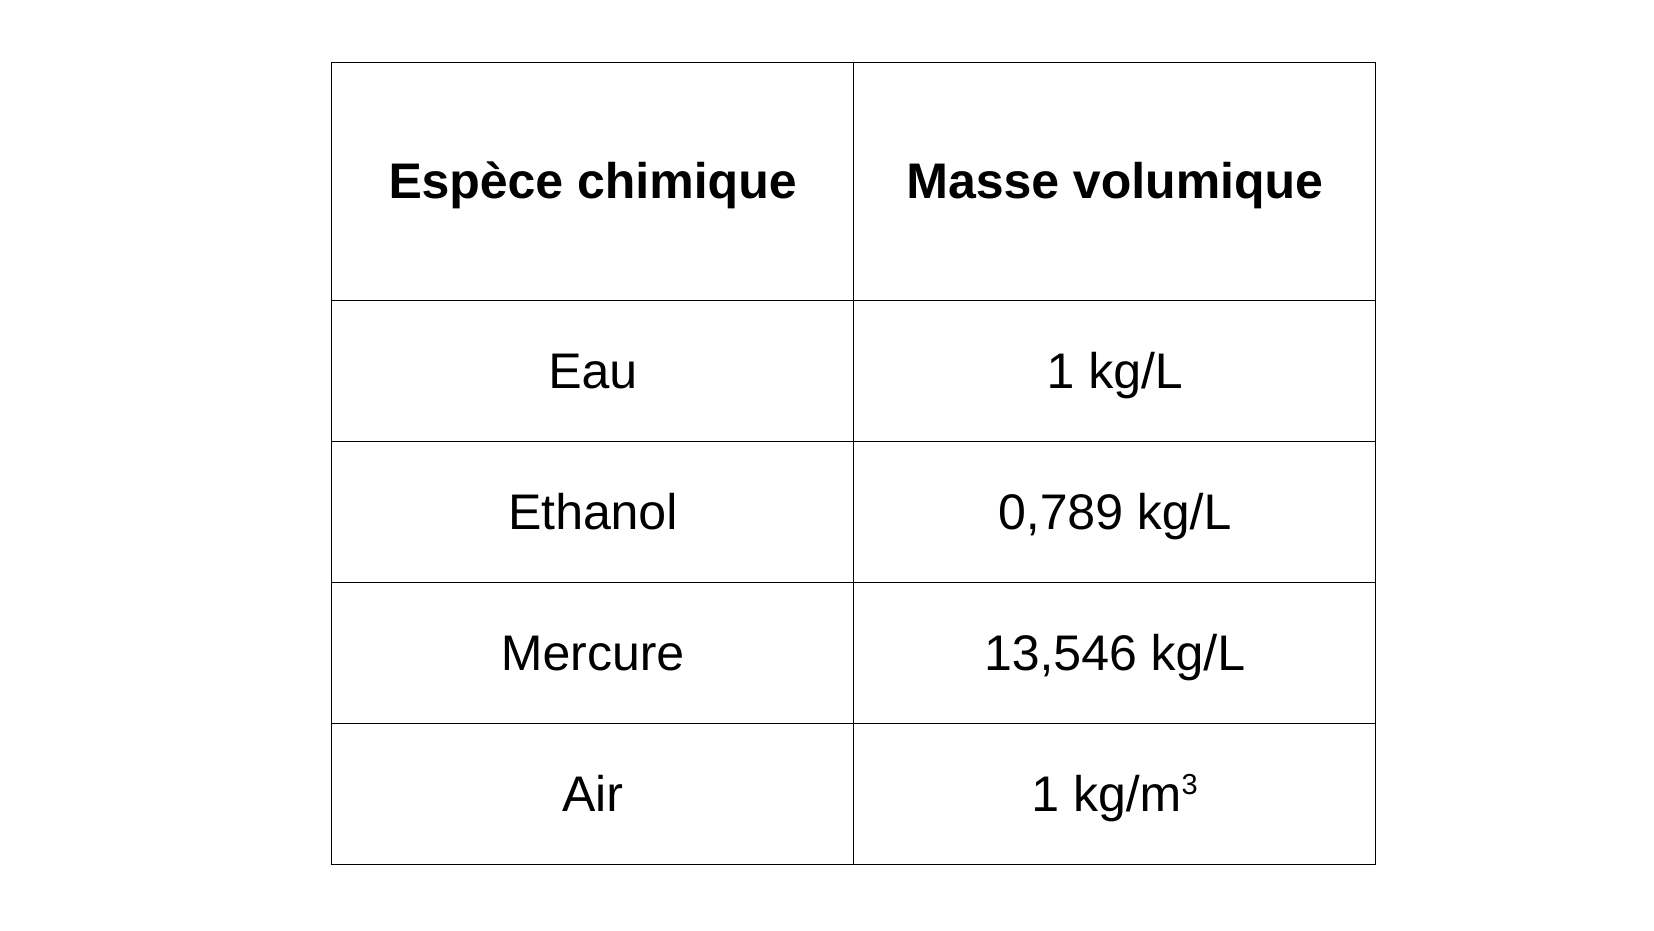

| Espèce chimique | Masse volumique |
| --- | --- |
| Eau | 1 kg/L |
| Ethanol | 0,789 kg/L |
| Mercure | 13,546 kg/L |
| Air | 1 kg/m3 |